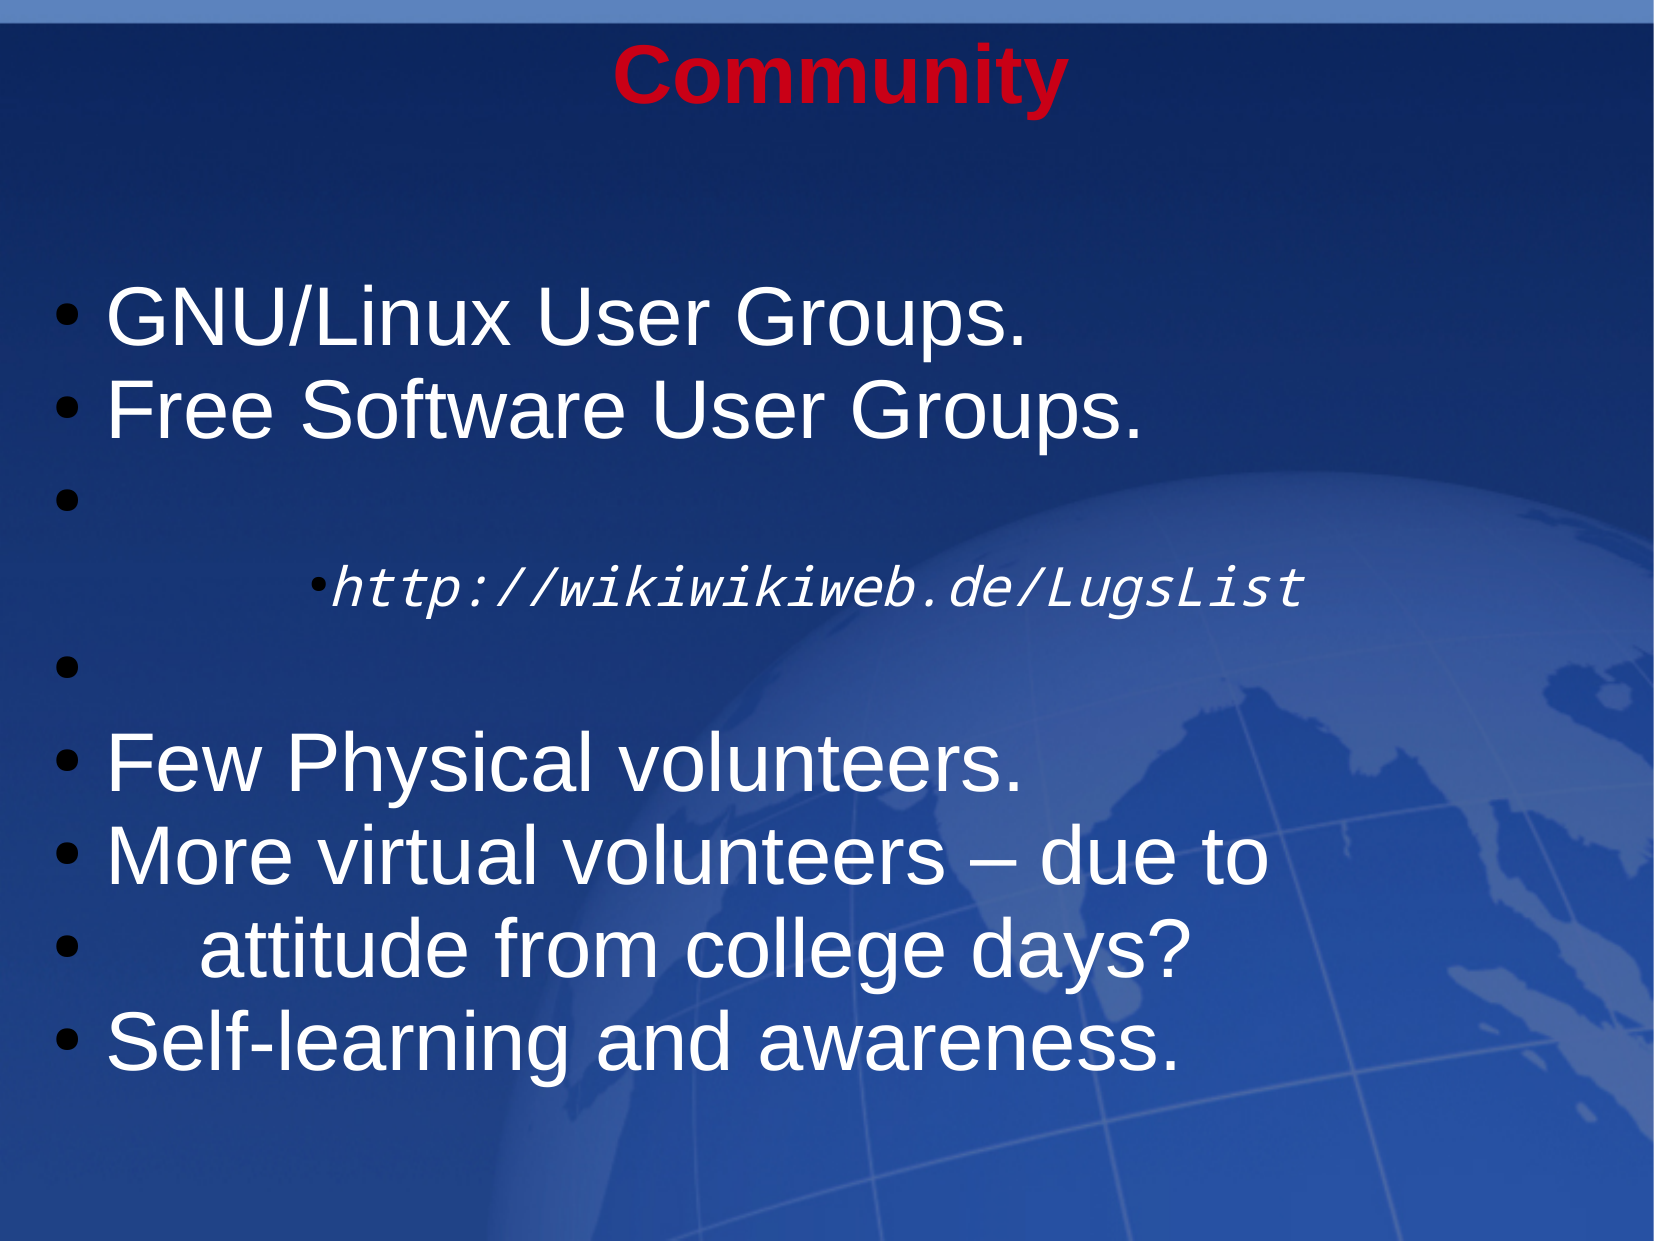

Community
 GNU/Linux User Groups.
 Free Software User Groups.
http://wikiwikiweb.de/LugsList
 Few Physical volunteers.
 More virtual volunteers – due to
 attitude from college days?
 Self-learning and awareness.